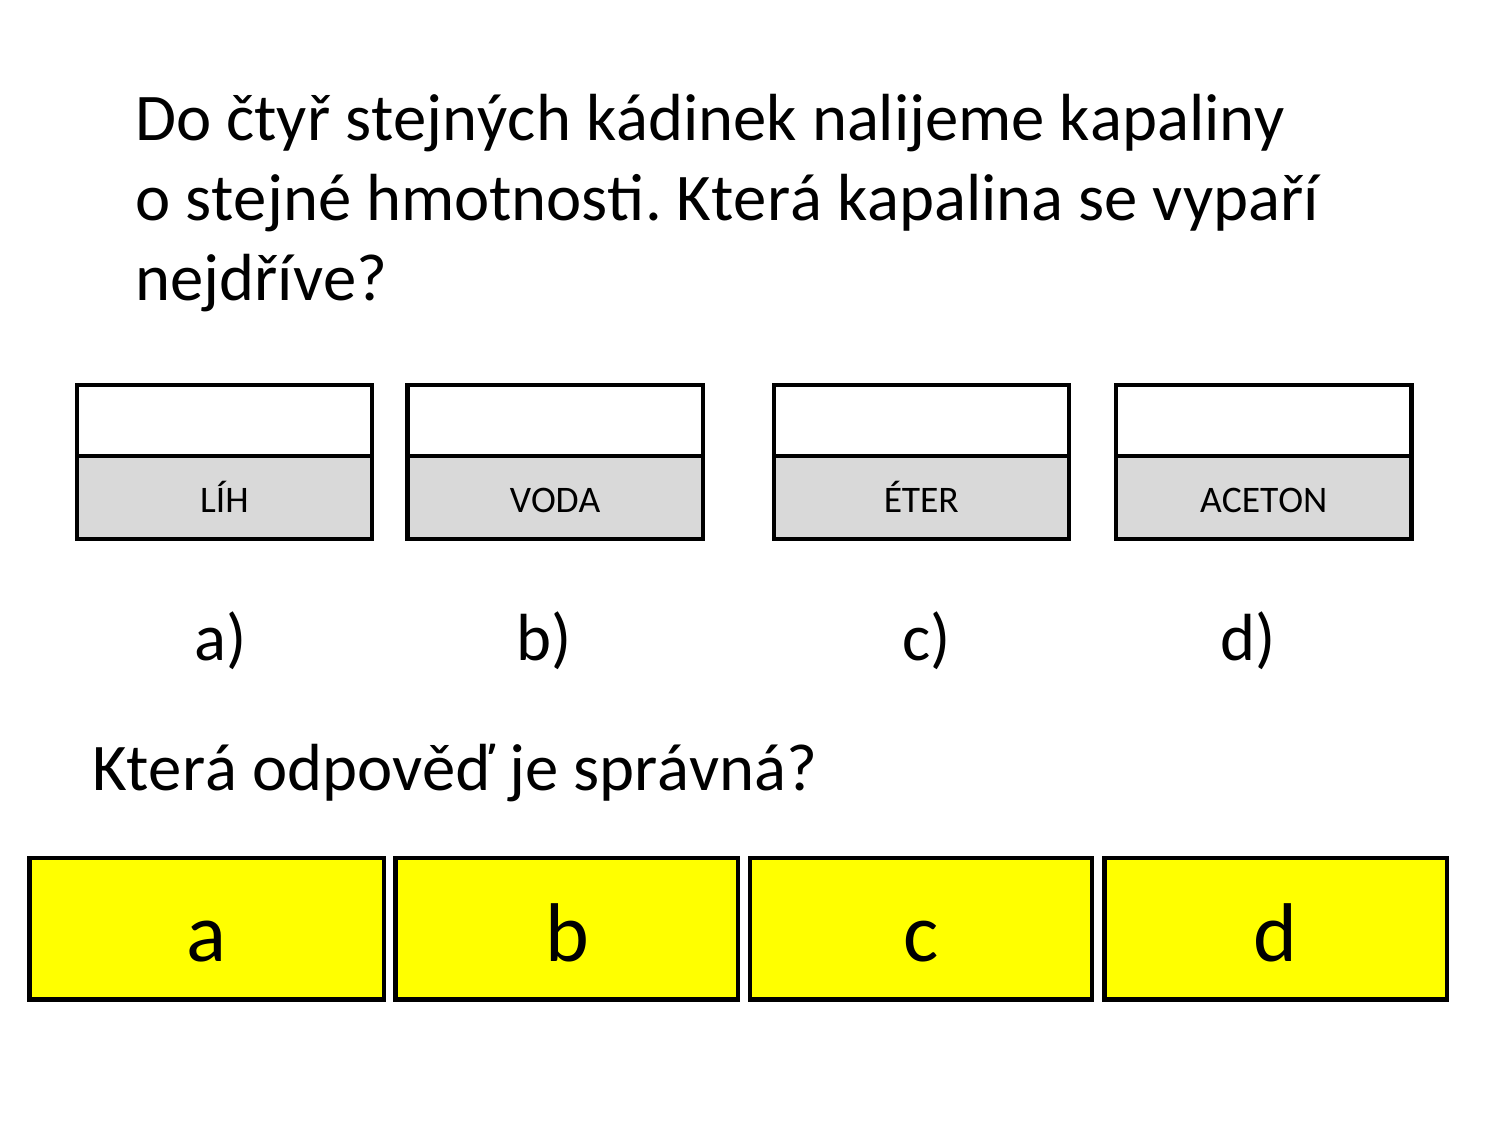

Do čtyř stejných kádinek nalijeme kapaliny
o stejné hmotnosti. Která kapalina se vypaří
nejdříve?
LÍH
VODA
ÉTER
ACETON
a) b) c) d)
Která odpověď je správná?
a
b
c
d